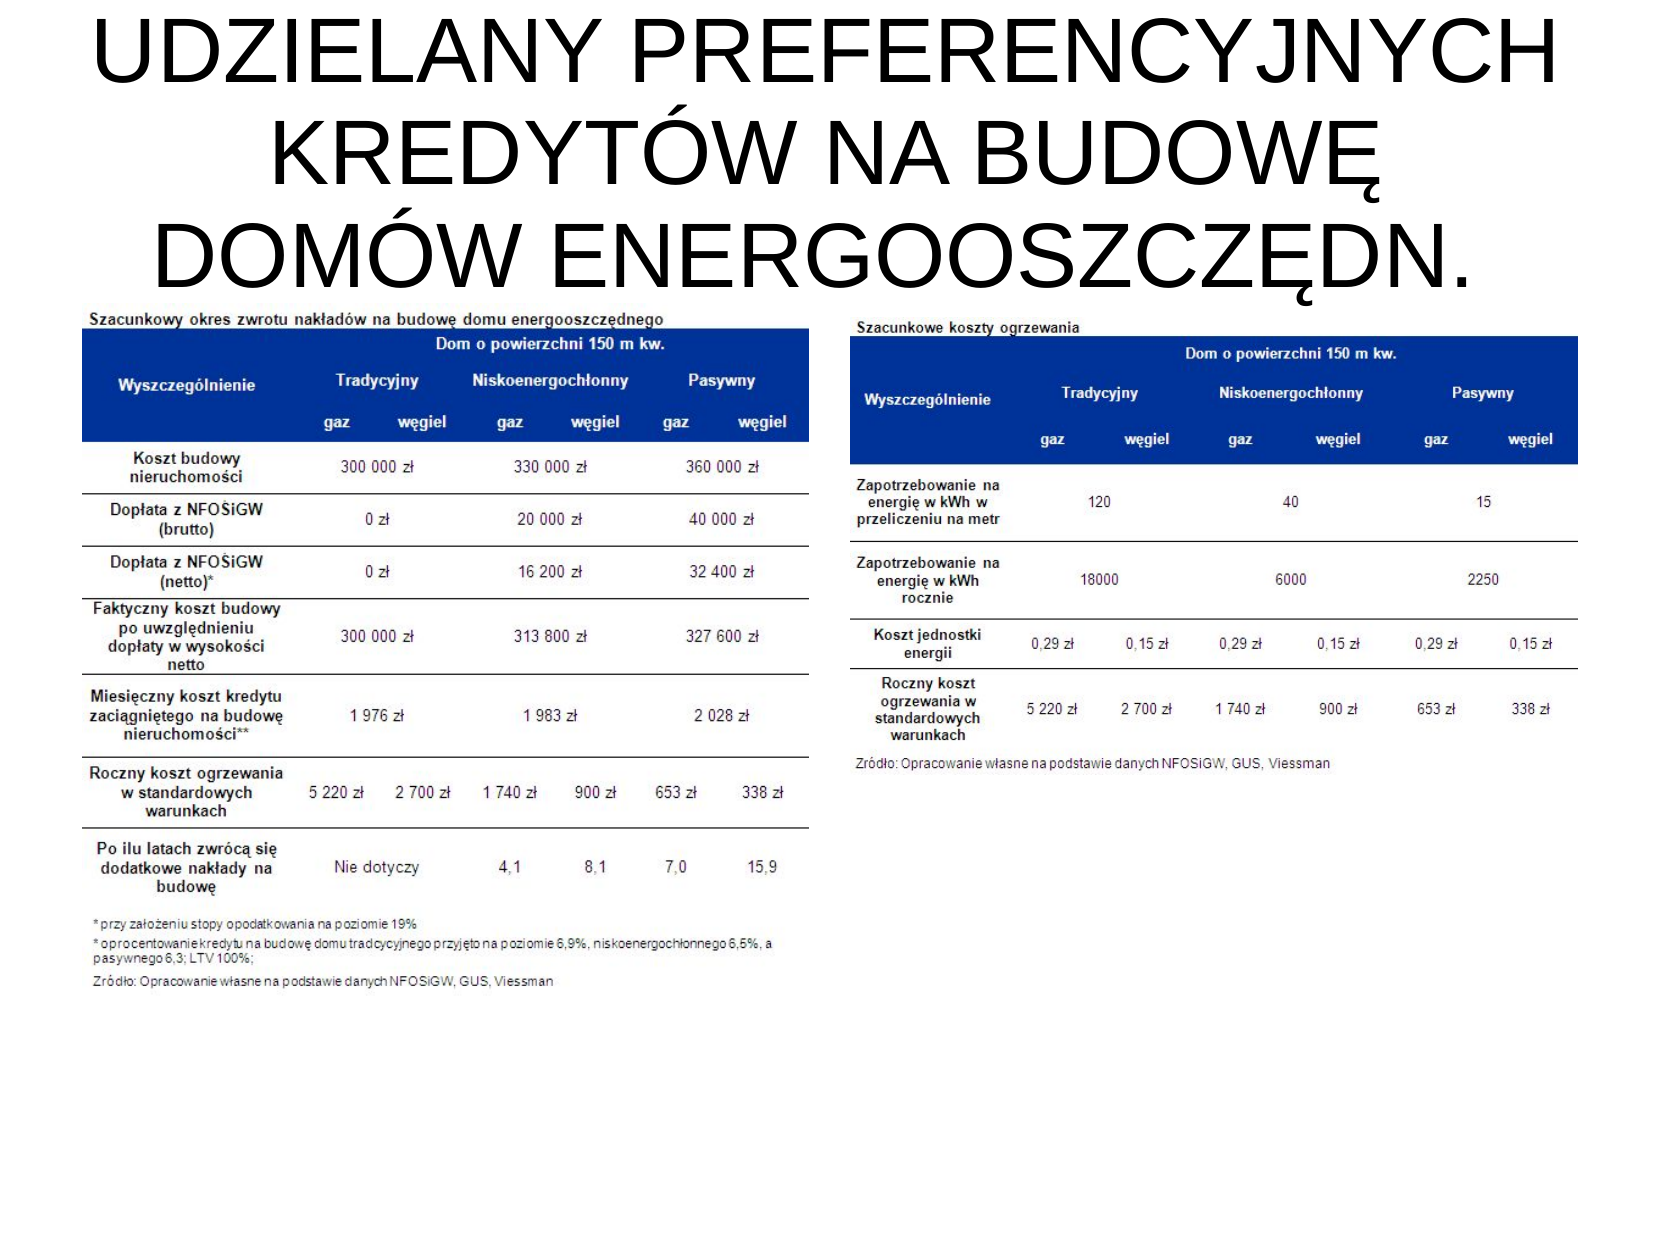

# UDZIELANY PREFERENCYJNYCH KREDYTÓW NA BUDOWĘ DOMÓW ENERGOOSZCZĘDN.